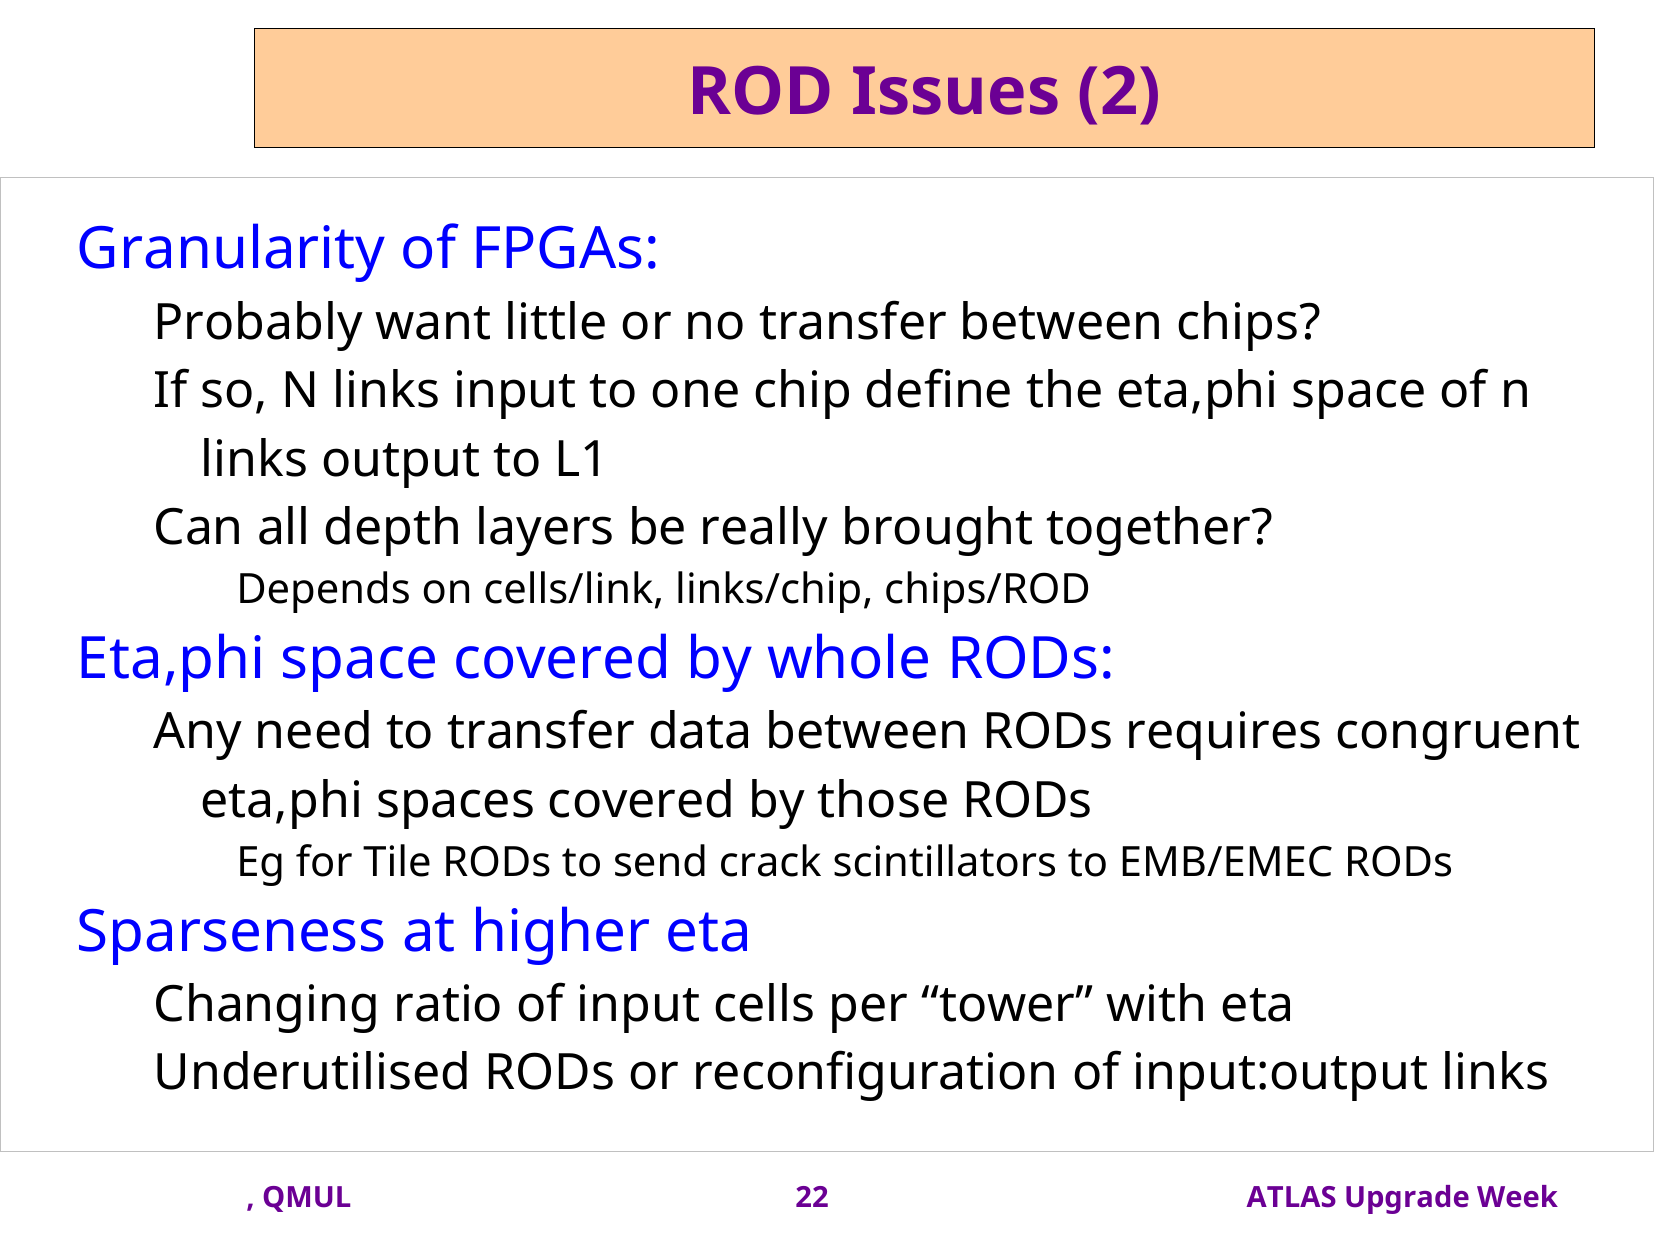

# ROD Issues (2)
Granularity of FPGAs:
Probably want little or no transfer between chips?
If so, N links input to one chip define the eta,phi space of n links output to L1
Can all depth layers be really brought together?
Depends on cells/link, links/chip, chips/ROD
Eta,phi space covered by whole RODs:
Any need to transfer data between RODs requires congruent eta,phi spaces covered by those RODs
Eg for Tile RODs to send crack scintillators to EMB/EMEC RODs
Sparseness at higher eta
Changing ratio of input cells per “tower” with eta
Underutilised RODs or reconfiguration of input:output links